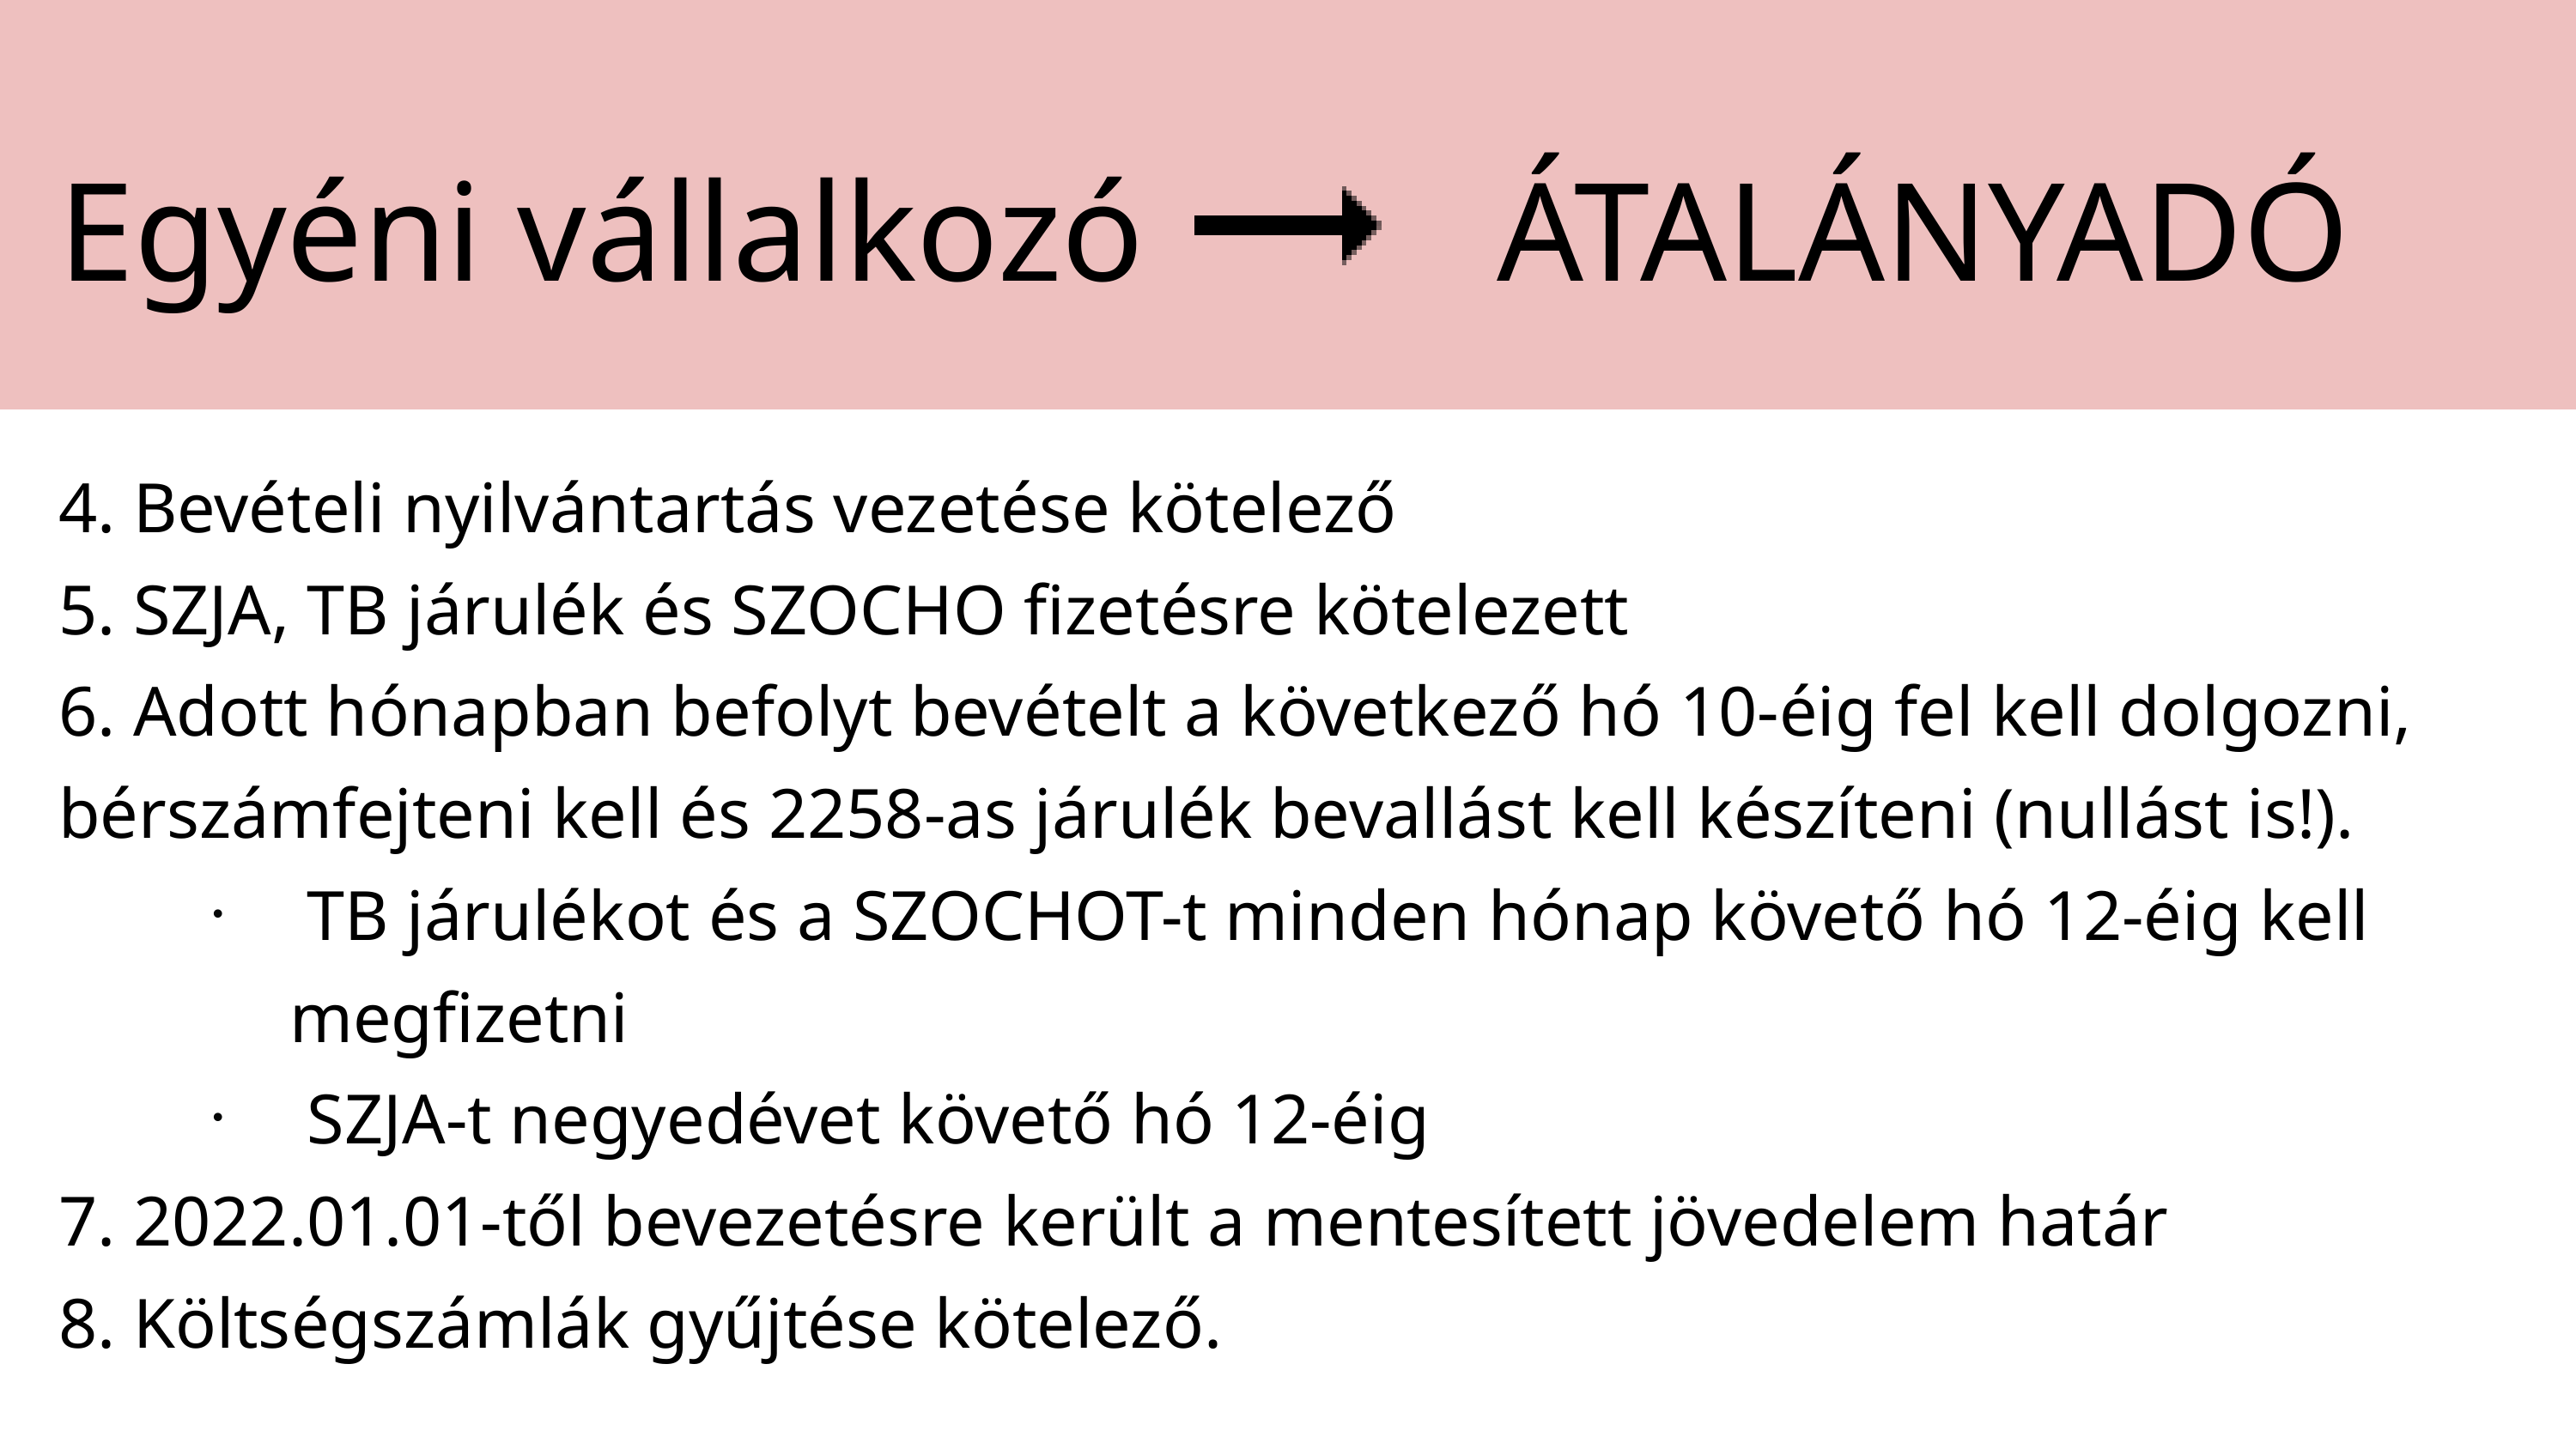

Egyéni vállalkozó ÁTALÁNYADÓ
4. Bevételi nyilvántartás vezetése kötelező
5. SZJA, TB járulék és SZOCHO fizetésre kötelezett
6. Adott hónapban befolyt bevételt a következő hó 10-éig fel kell dolgozni, bérszámfejteni kell és 2258-as járulék bevallást kell készíteni (nullást is!).
 TB járulékot és a SZOCHOT-t minden hónap követő hó 12-éig kell megfizetni
 SZJA-t negyedévet követő hó 12-éig
7. 2022.01.01-től bevezetésre került a mentesített jövedelem határ
8. Költségszámlák gyűjtése kötelező.